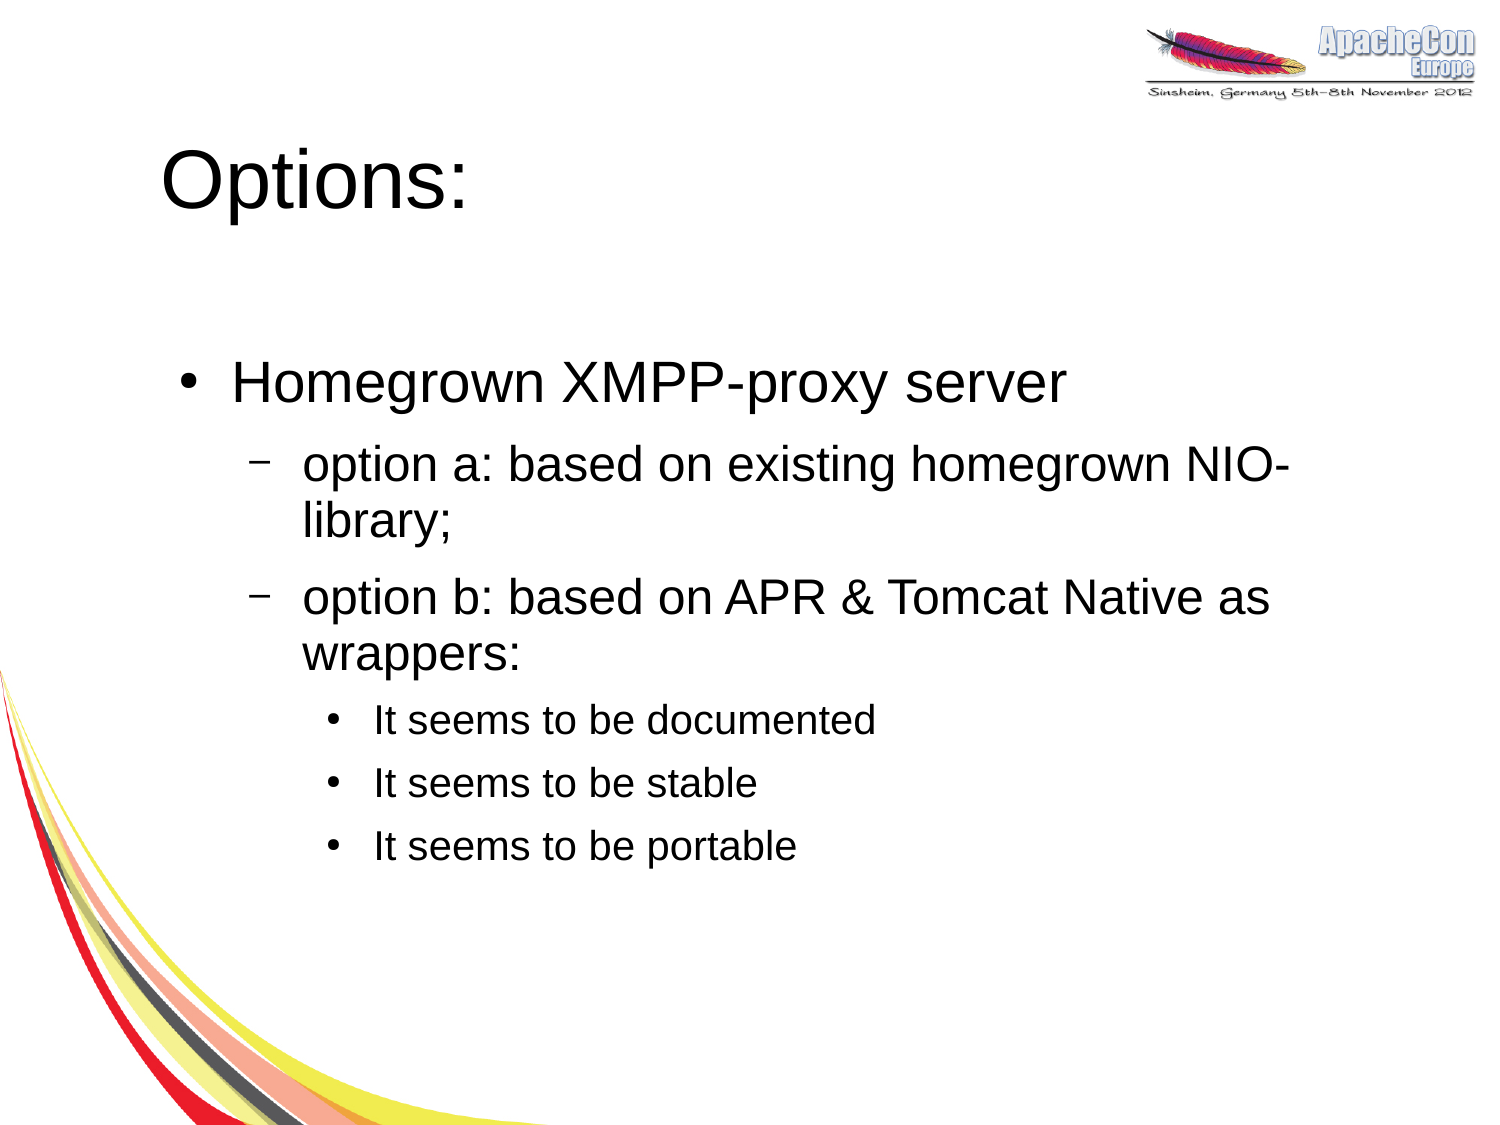

# Options:
Homegrown XMPP-proxy server
option a: based on existing homegrown NIO-library;
option b: based on APR & Tomcat Native as wrappers:
It seems to be documented
It seems to be stable
It seems to be portable